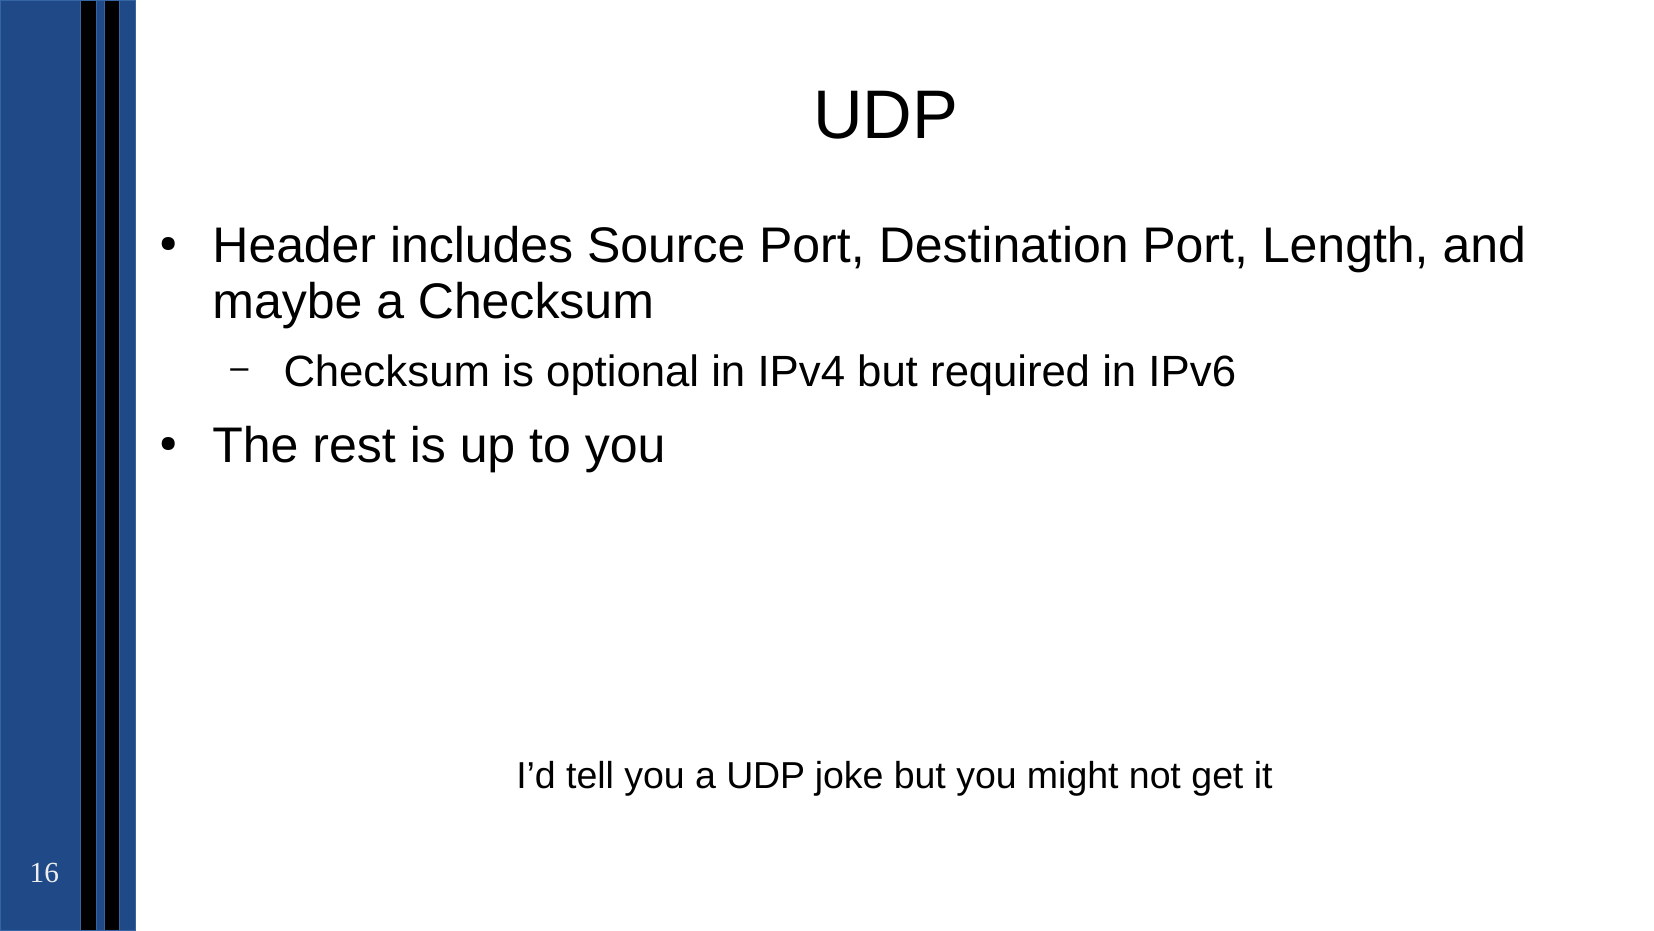

# UDP
Header includes Source Port, Destination Port, Length, and maybe a Checksum
Checksum is optional in IPv4 but required in IPv6
The rest is up to you
I’d tell you a UDP joke but you might not get it
16